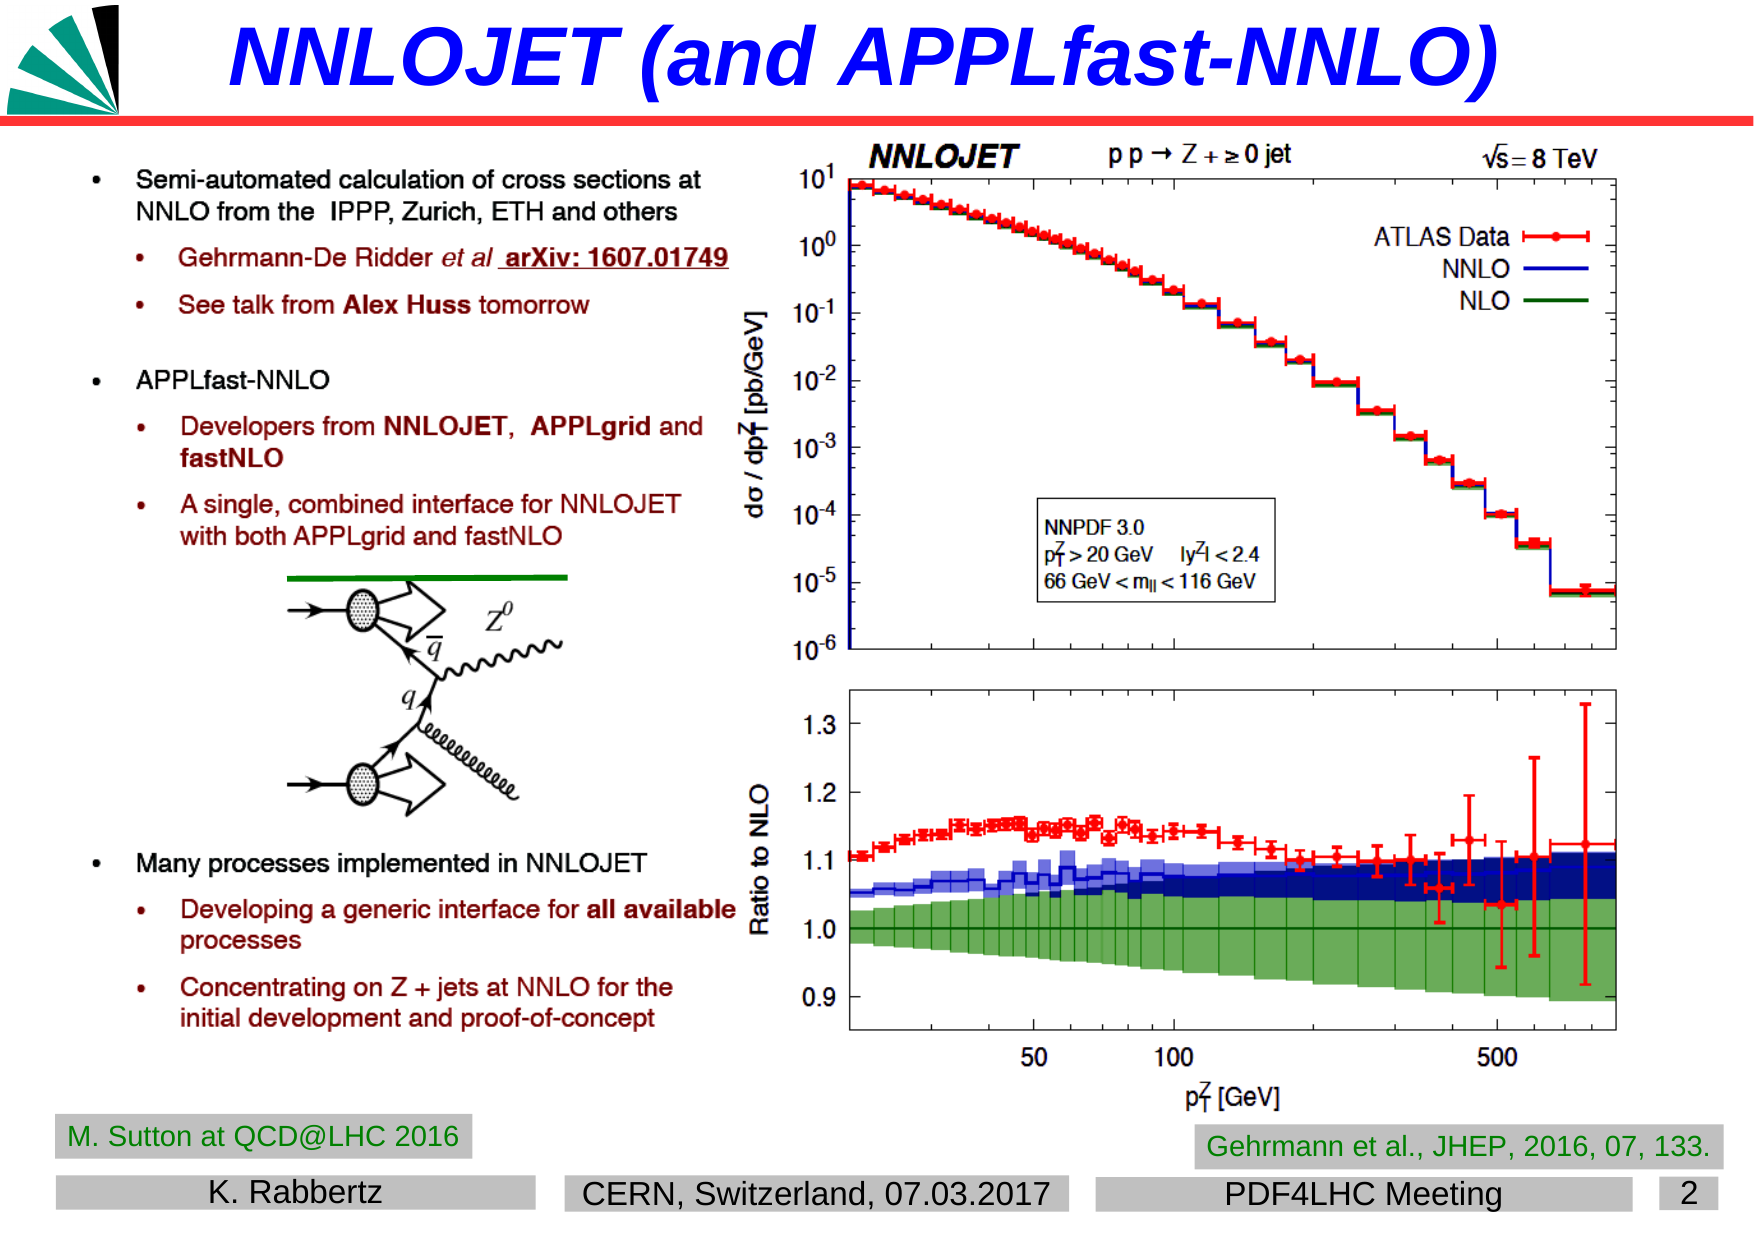

# NNLOJET (and APPLfast-NNLO)
M. Sutton at QCD@LHC 2016
Gehrmann et al., JHEP, 2016, 07, 133.